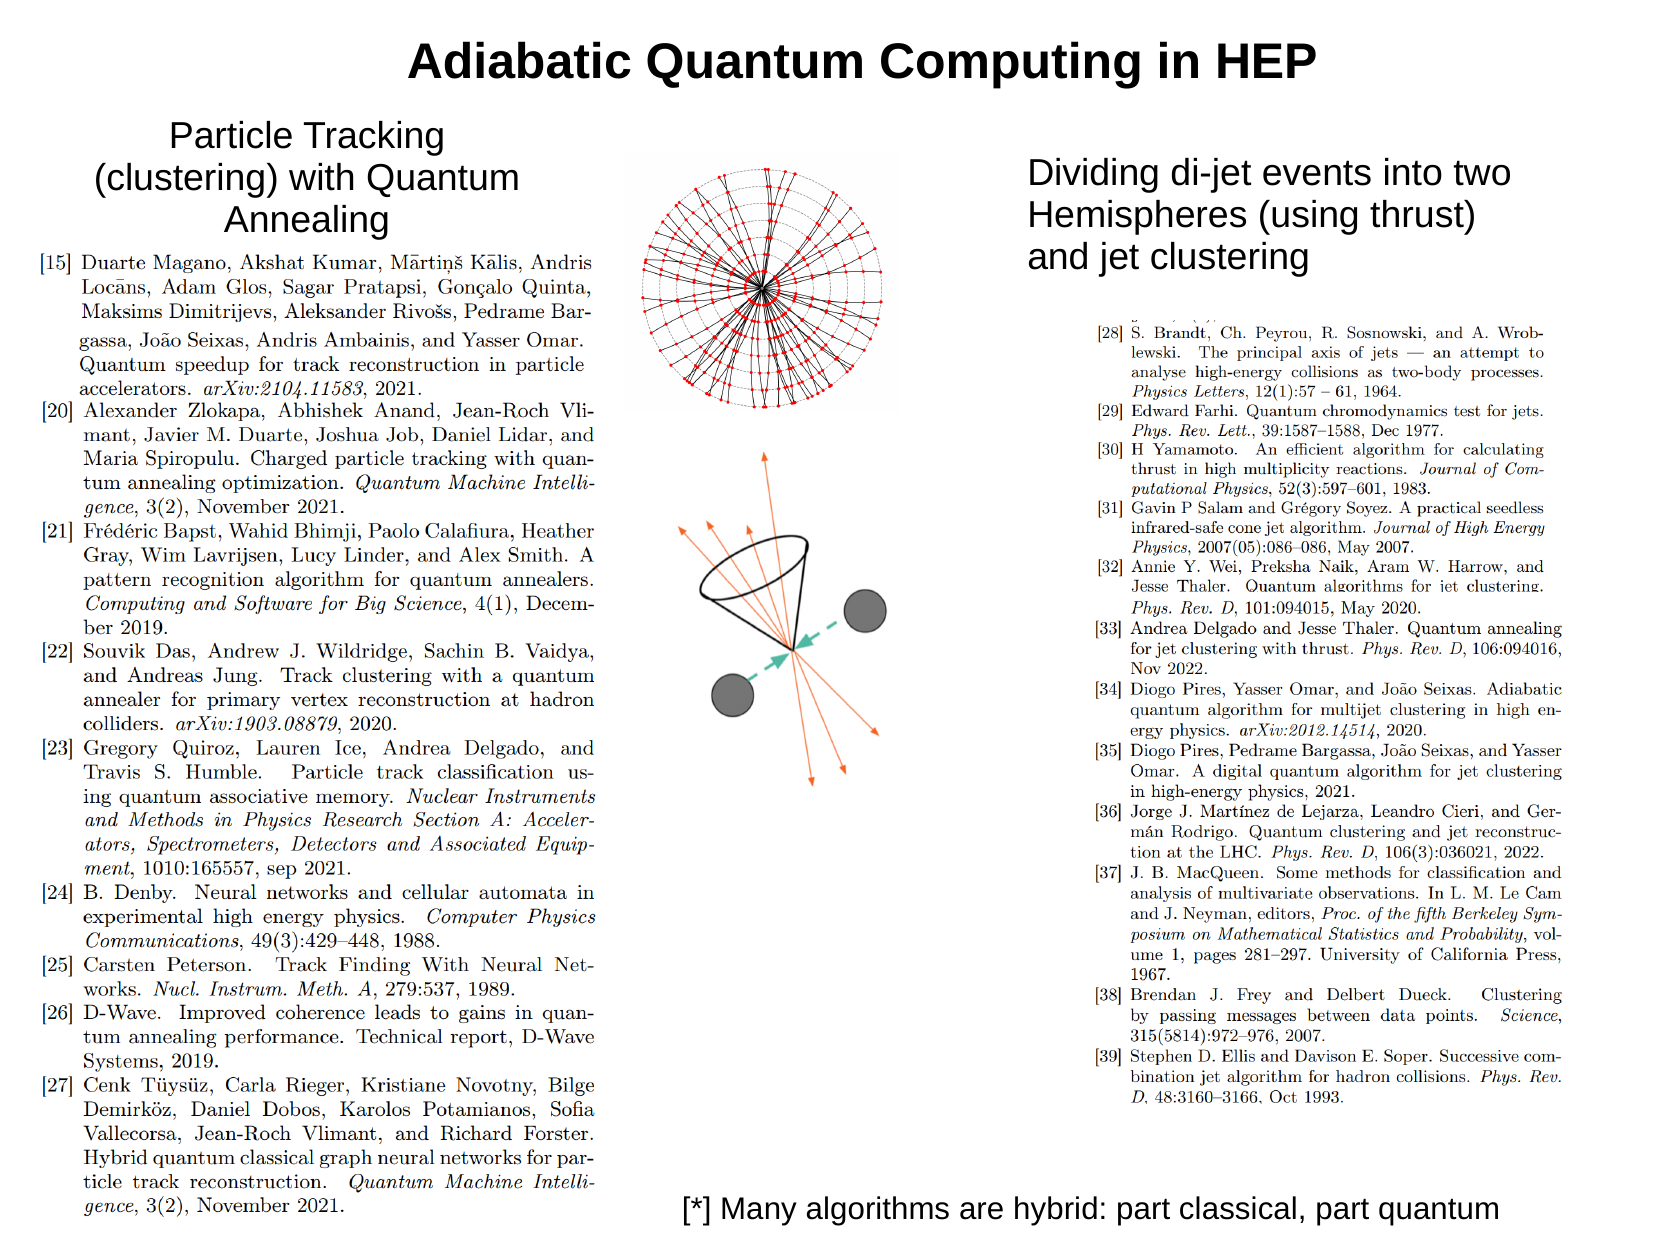

Adiabatic Quantum Computing in HEP
Particle Tracking (clustering) with Quantum Annealing
Dividing di-jet events into two
Hemispheres (using thrust)
and jet clustering
[*] Many algorithms are hybrid: part classical, part quantum